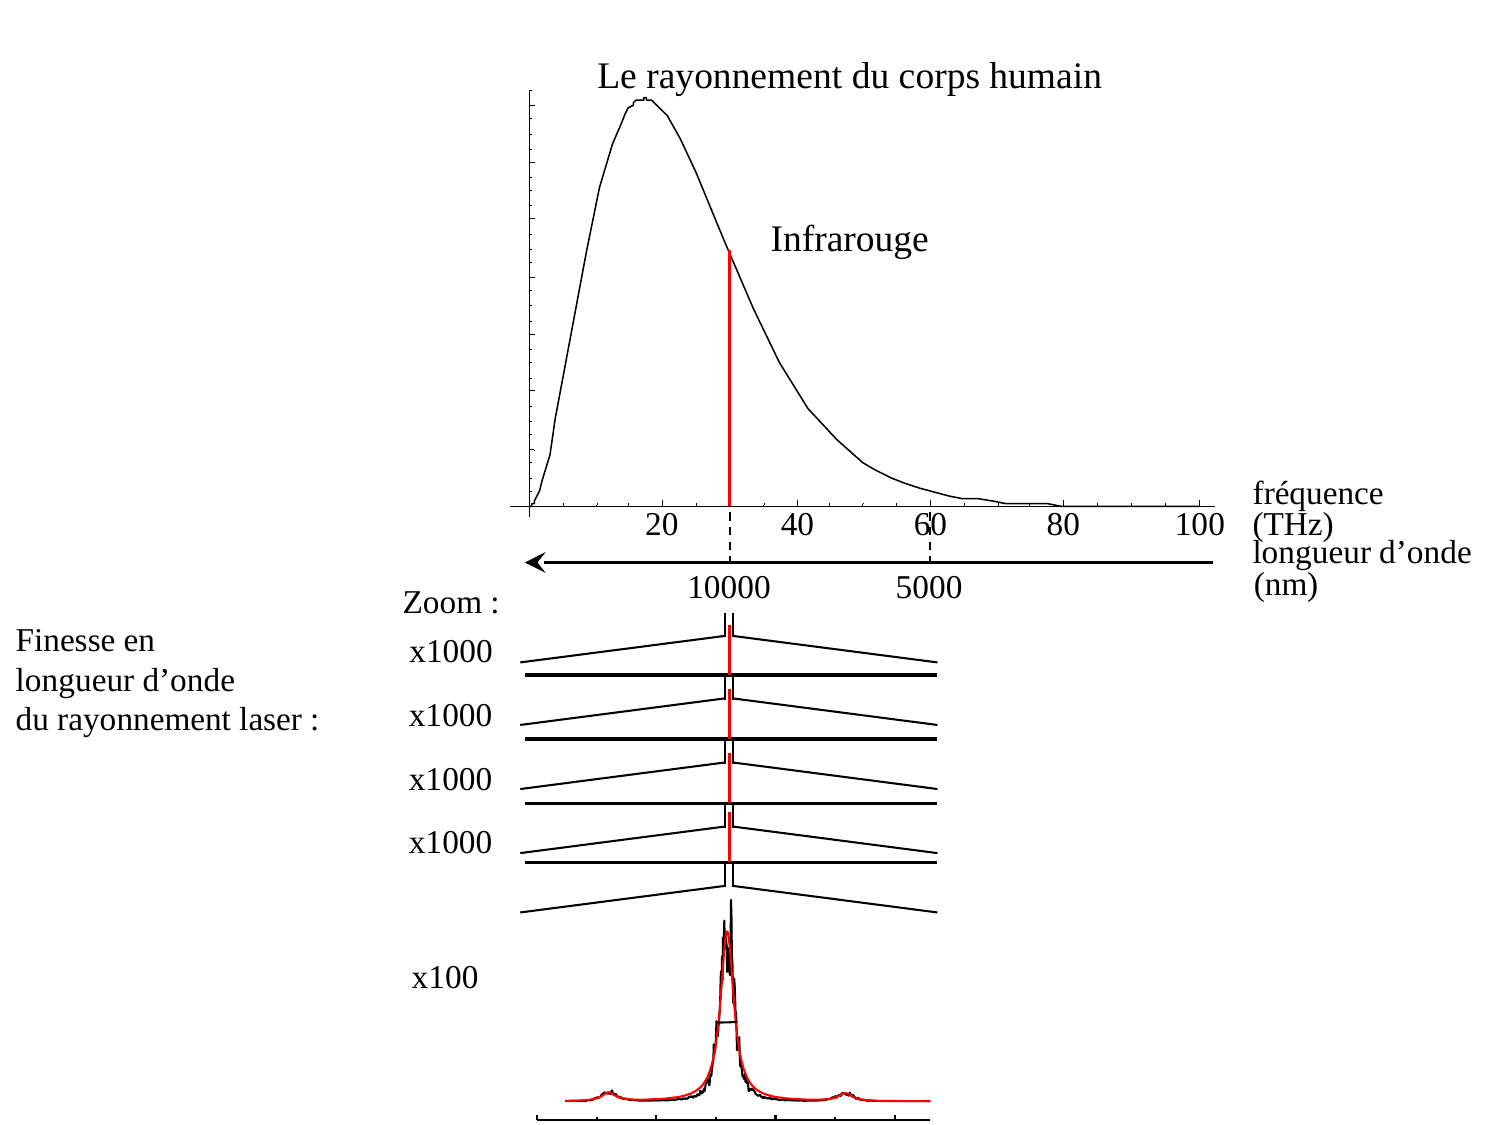

Le rayonnement du corps humain
Infrarouge
fréquence
(THz)
20
40
60
80
100
longueur d’onde
(nm)
10000
5000
Zoom :
x1000
Finesse en
longueur d’onde
du rayonnement laser :
x1000
x1000
x1000
x100